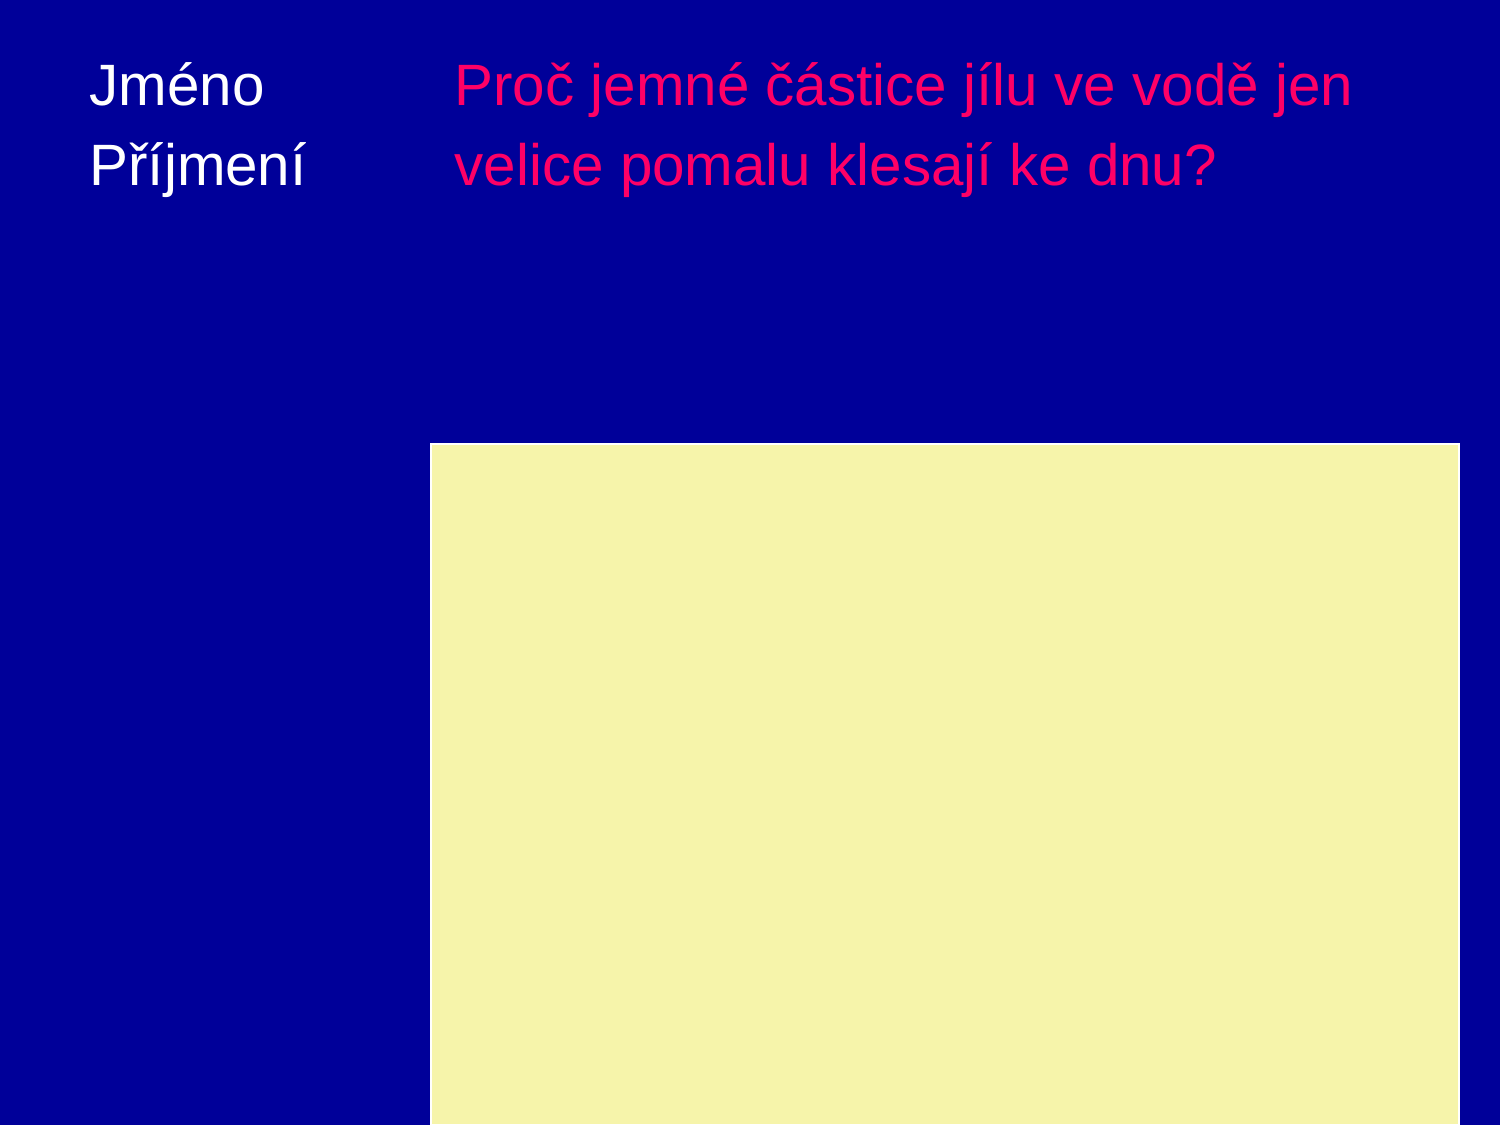

Jméno
Příjmení
Proč jemné částice jílu ve vodě jen
velice pomalu klesají ke dnu?
U tak malých částic (menších než mikrometr)
se výrazně uplatní Brownův pohyb.